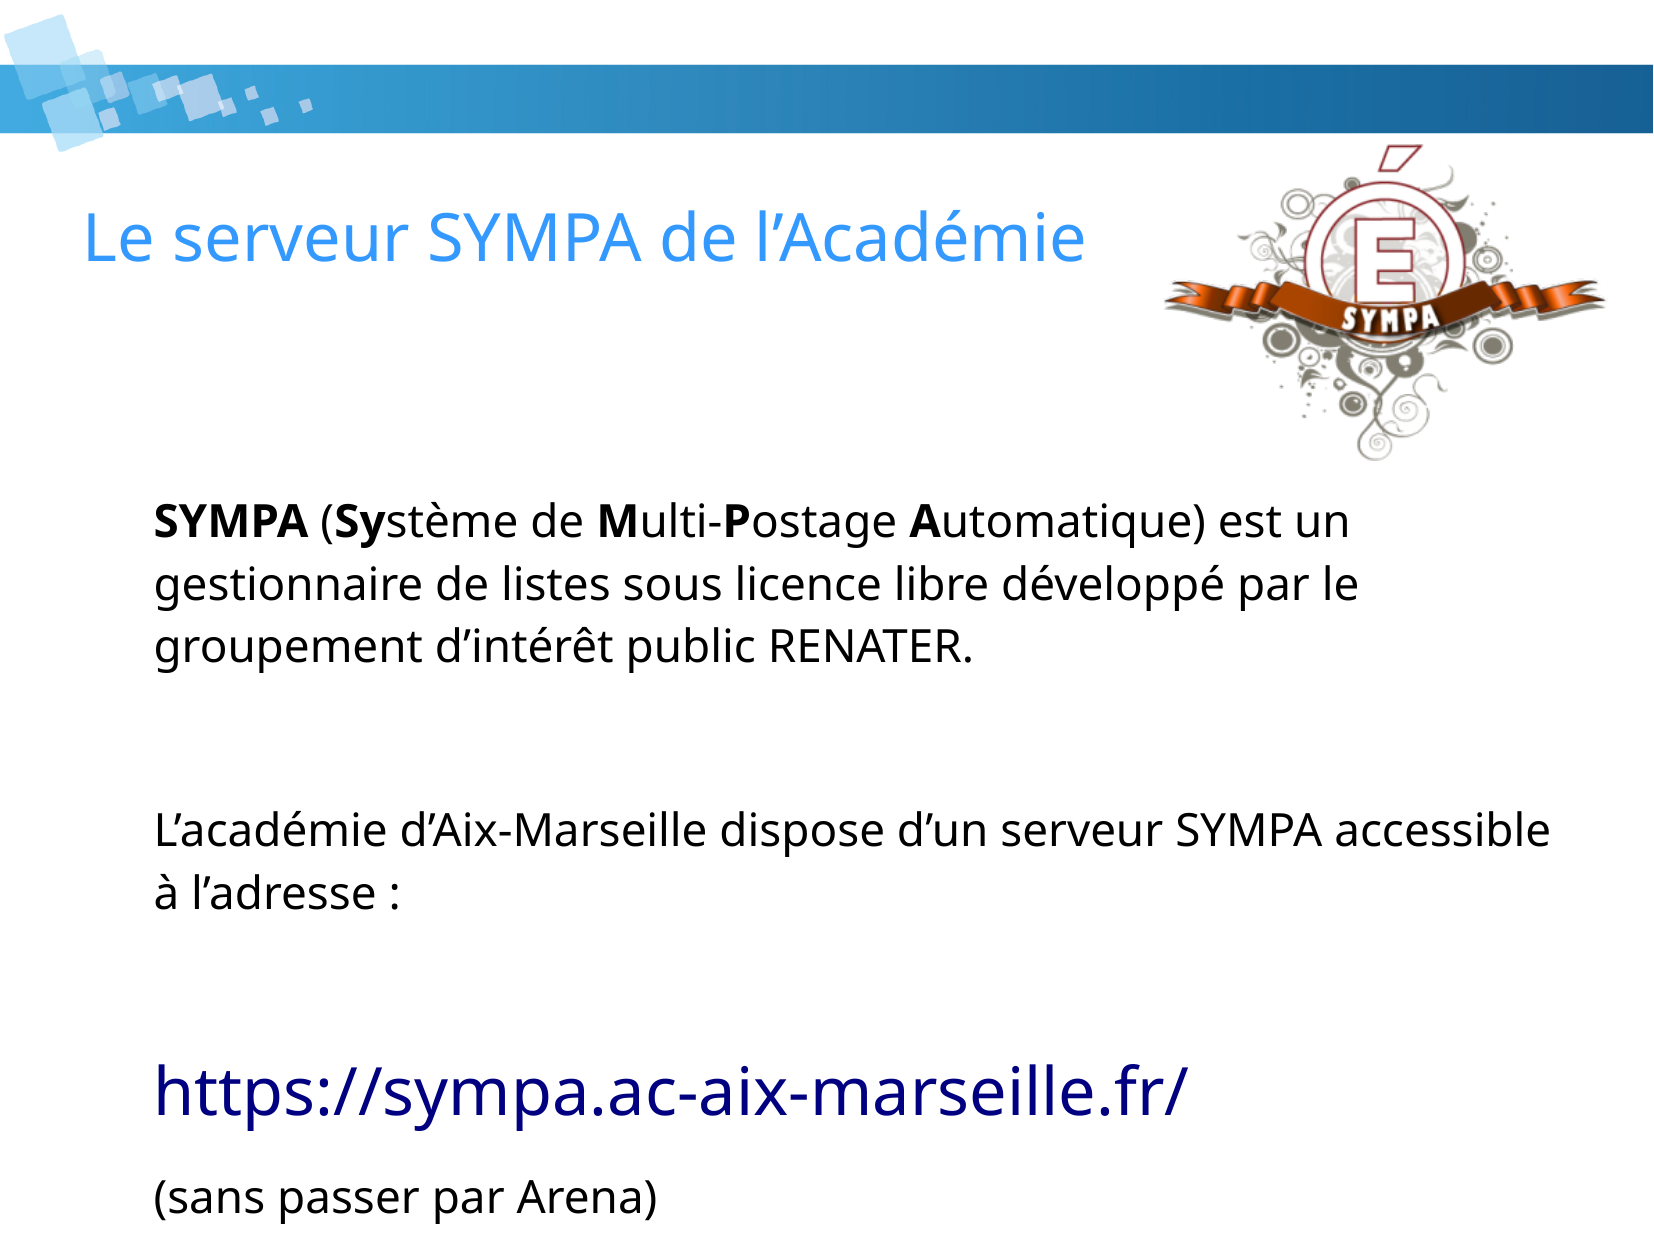

# Le serveur SYMPA de l’Académie
SYMPA (Système de Multi-Postage Automatique) est un gestionnaire de listes sous licence libre développé par le groupement d’intérêt public RENATER.
L’académie d’Aix-Marseille dispose d’un serveur SYMPA accessible à l’adresse :
https://sympa.ac-aix-marseille.fr/
(sans passer par Arena)